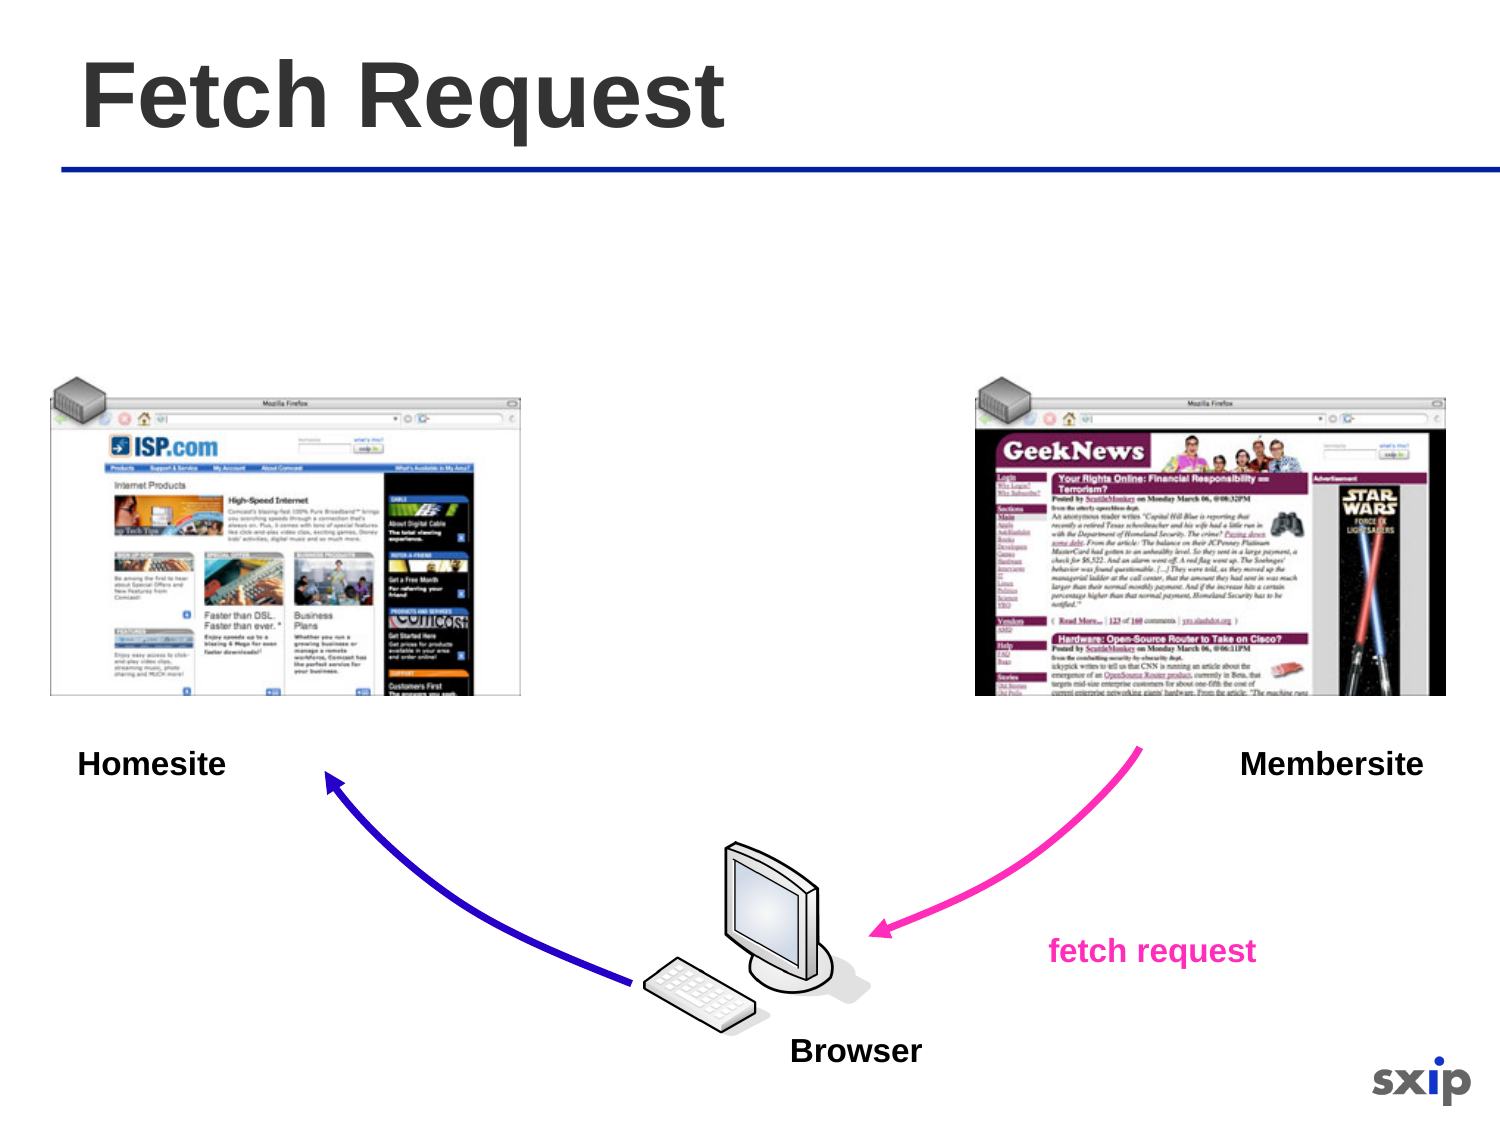

# Fetch Request
Homesite
Membersite
fetch request
Browser